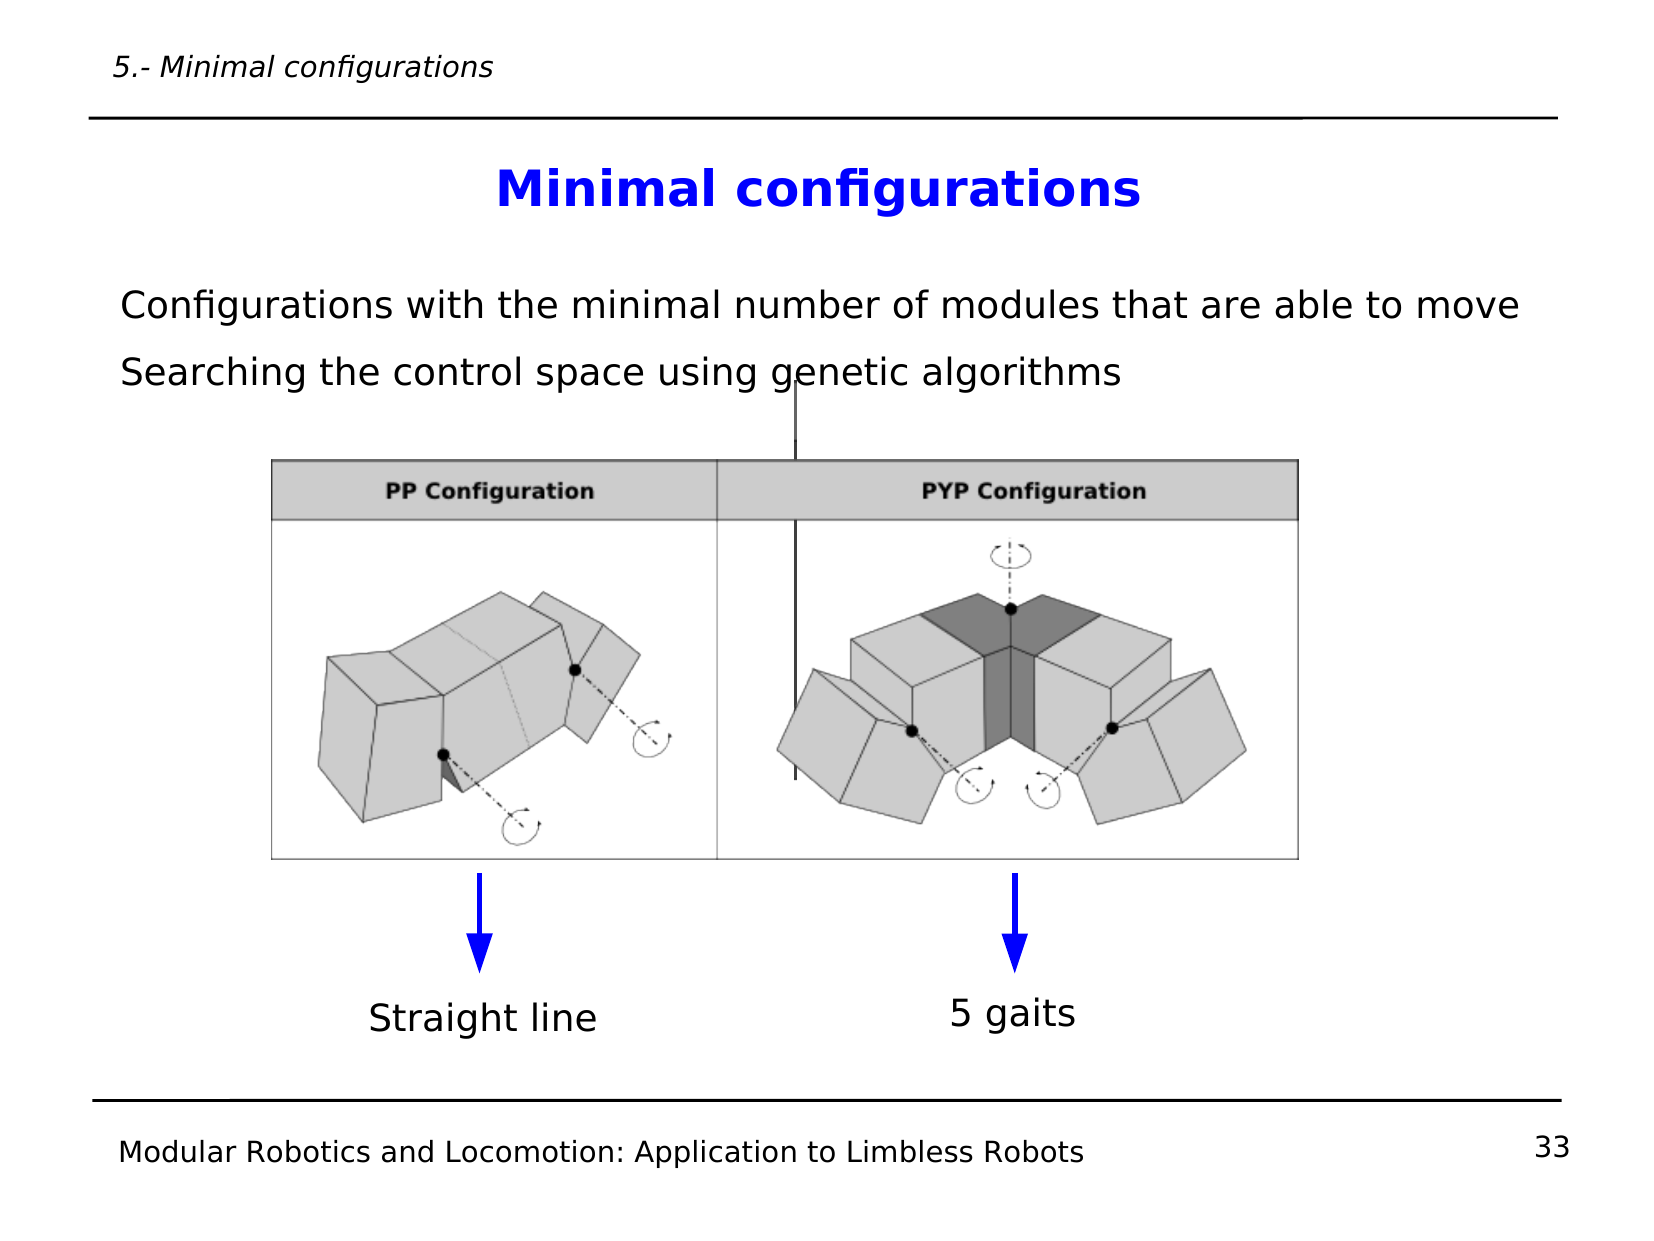

5.- Minimal configurations
Minimal configurations
 Configurations with the minimal number of modules that are able to move
 Searching the control space using genetic algorithms
 5 gaits
 Straight line
Modular Robotics and Locomotion: Application to Limbless Robots
33